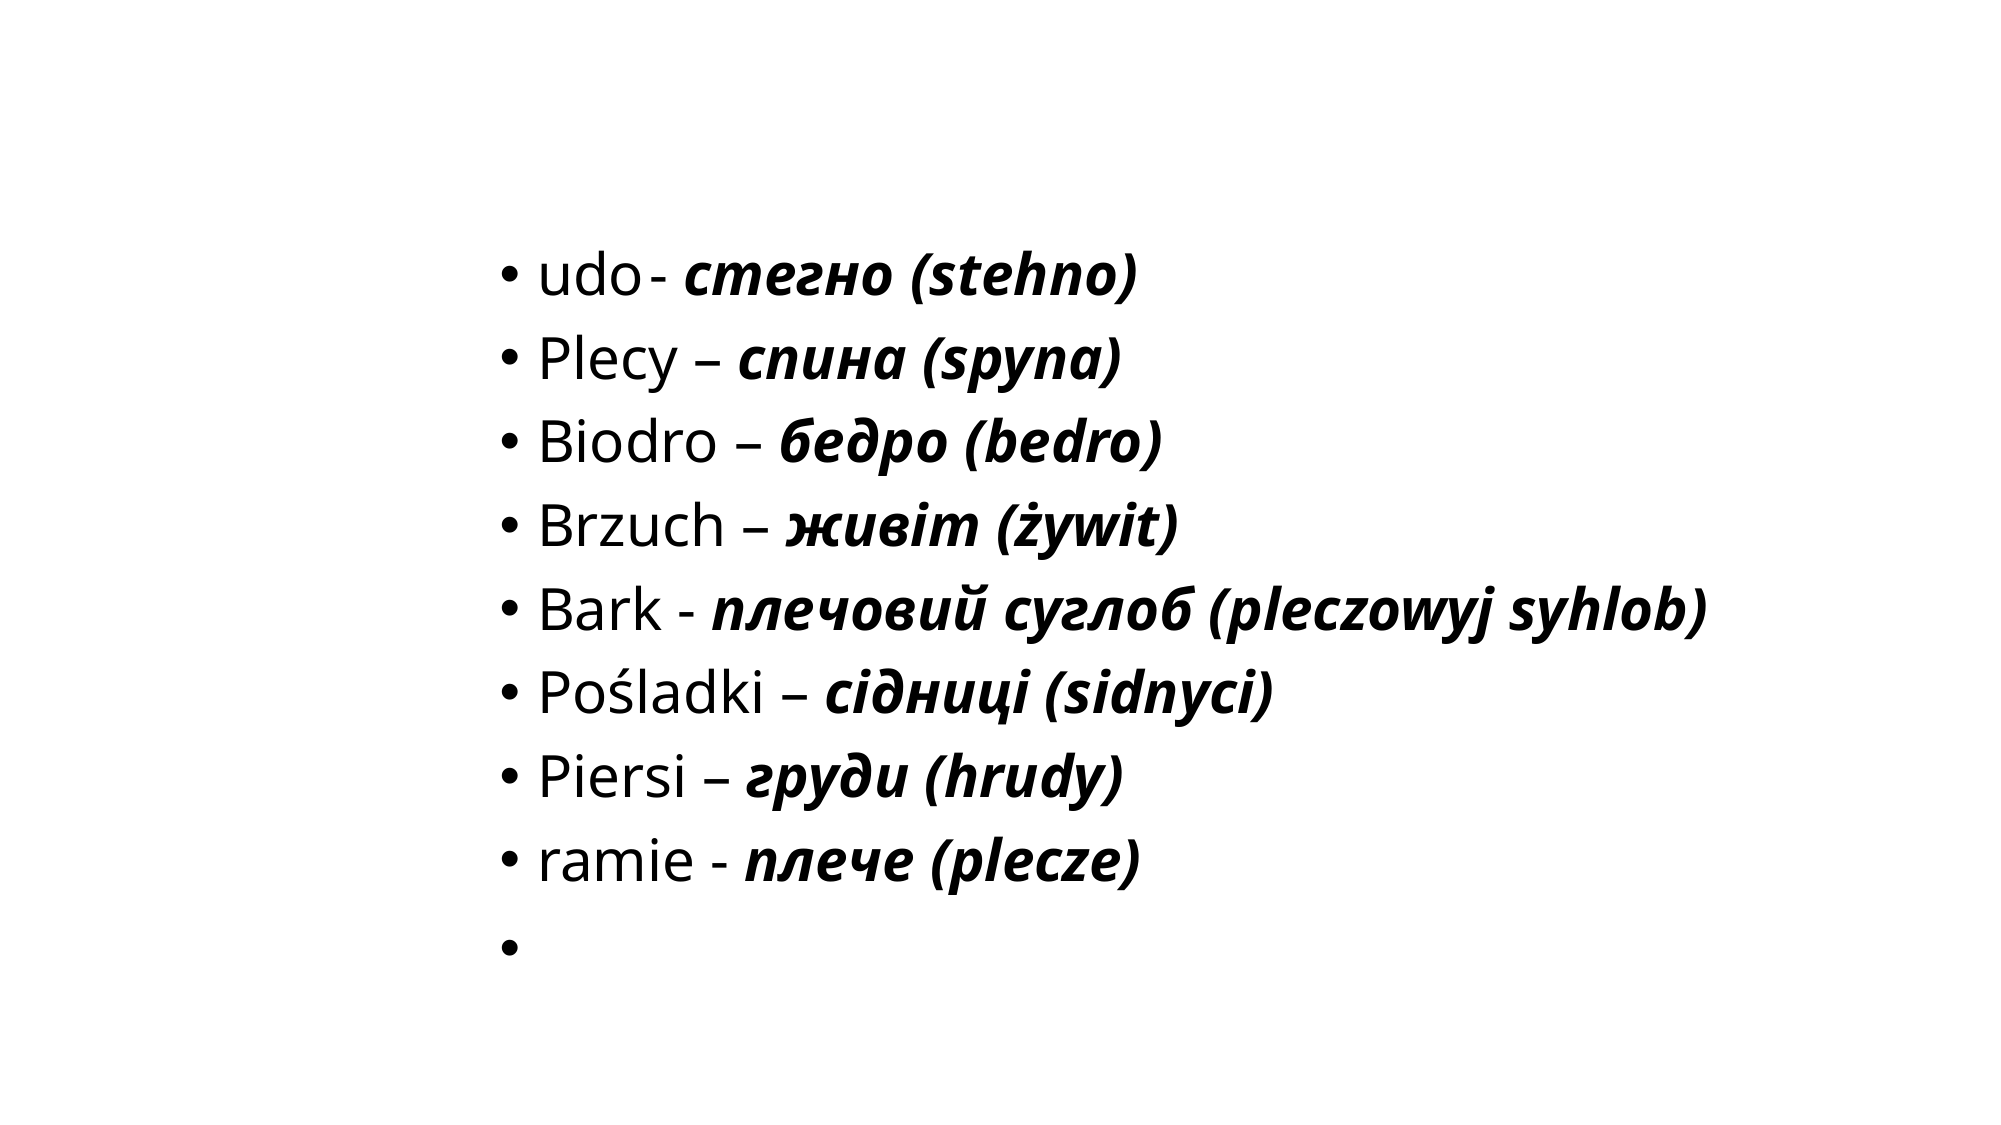

#
udo	- стегно (stehno)
Plecy – спина (spyna)
Biodro – бедро (bedro)
Brzuch – живіт (żywit)
Bark - плечовий суглоб (pleczowyj syhlob)
Pośladki – сідниці (sidnyci)
Piersi – груди (hrudy)
ramie - плече (plecze)